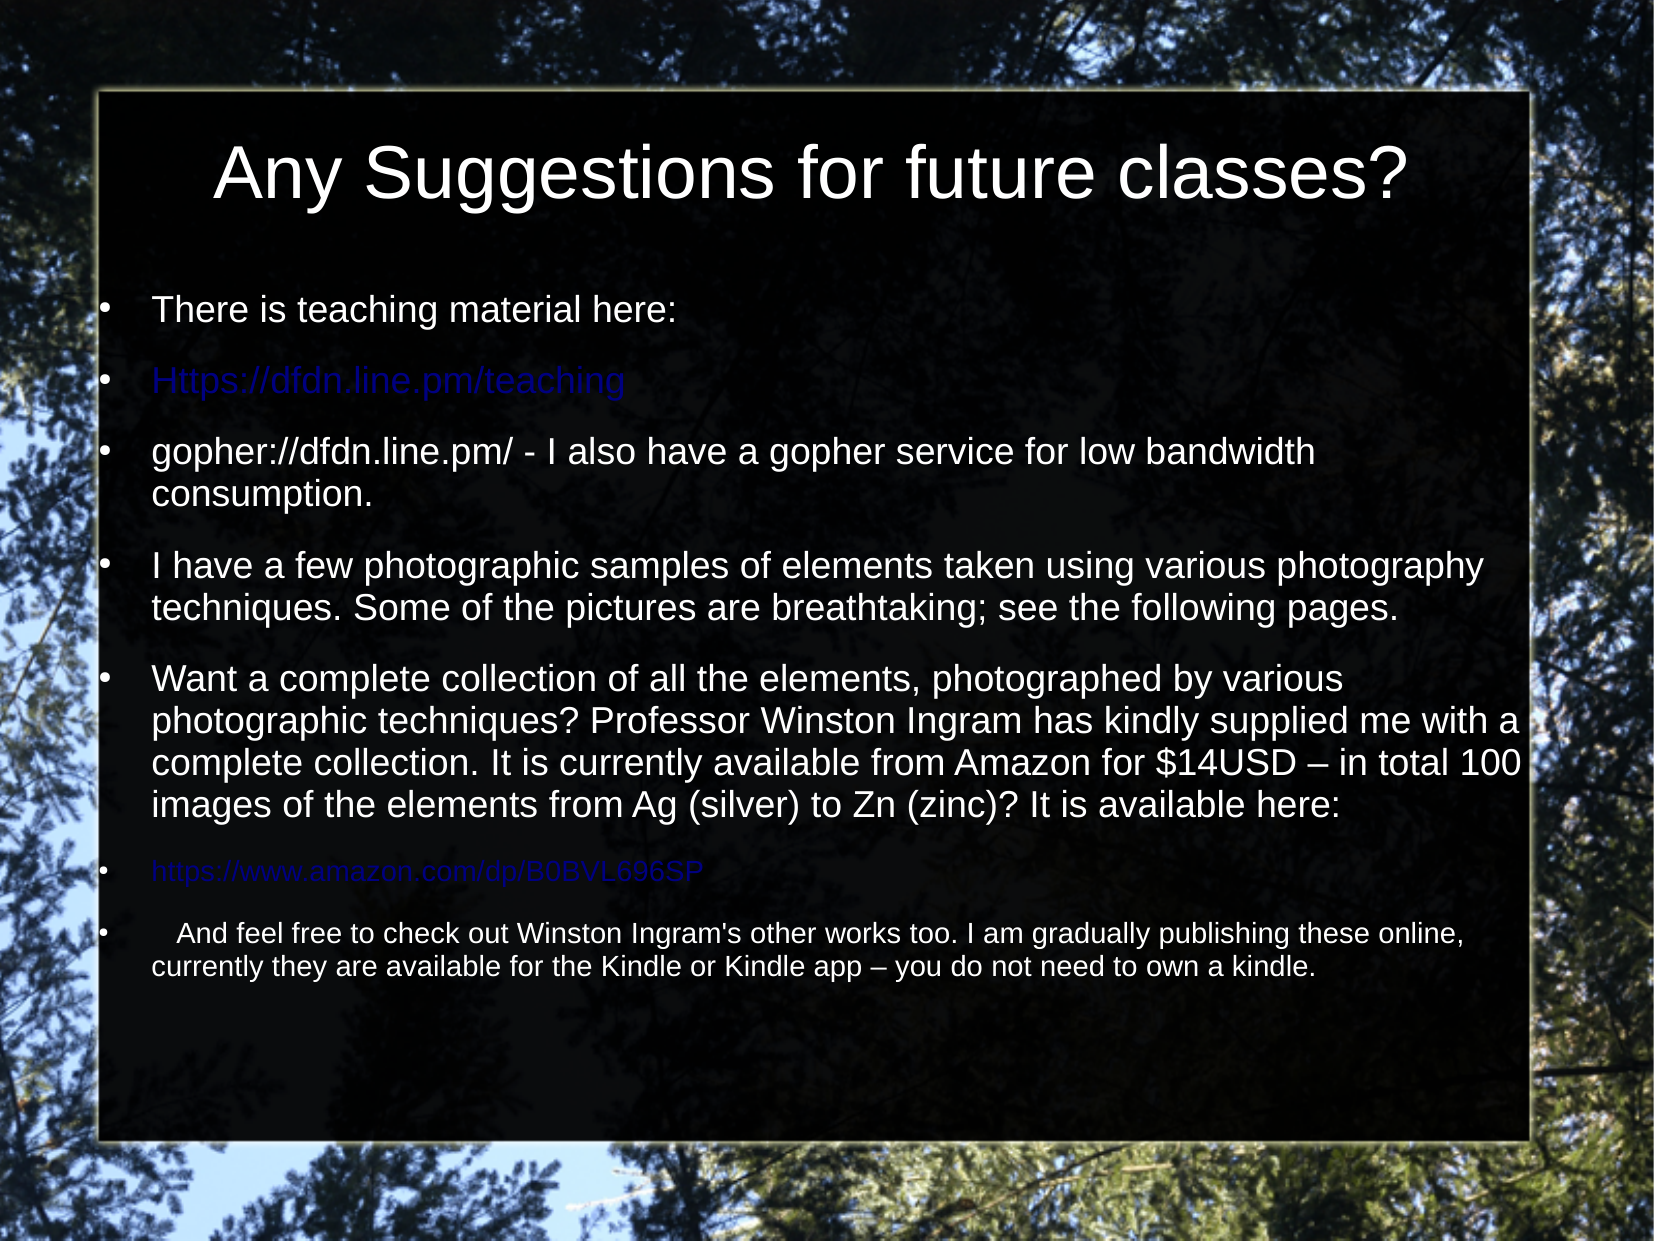

# Any Suggestions for future classes?
There is teaching material here:
Https://dfdn.line.pm/teaching
gopher://dfdn.line.pm/ - I also have a gopher service for low bandwidth consumption.
I have a few photographic samples of elements taken using various photography techniques. Some of the pictures are breathtaking; see the following pages.
Want a complete collection of all the elements, photographed by various photographic techniques? Professor Winston Ingram has kindly supplied me with a complete collection. It is currently available from Amazon for $14USD – in total 100 images of the elements from Ag (silver) to Zn (zinc)? It is available here:
https://www.amazon.com/dp/B0BVL696SP
 And feel free to check out Winston Ingram's other works too. I am gradually publishing these online, currently they are available for the Kindle or Kindle app – you do not need to own a kindle.